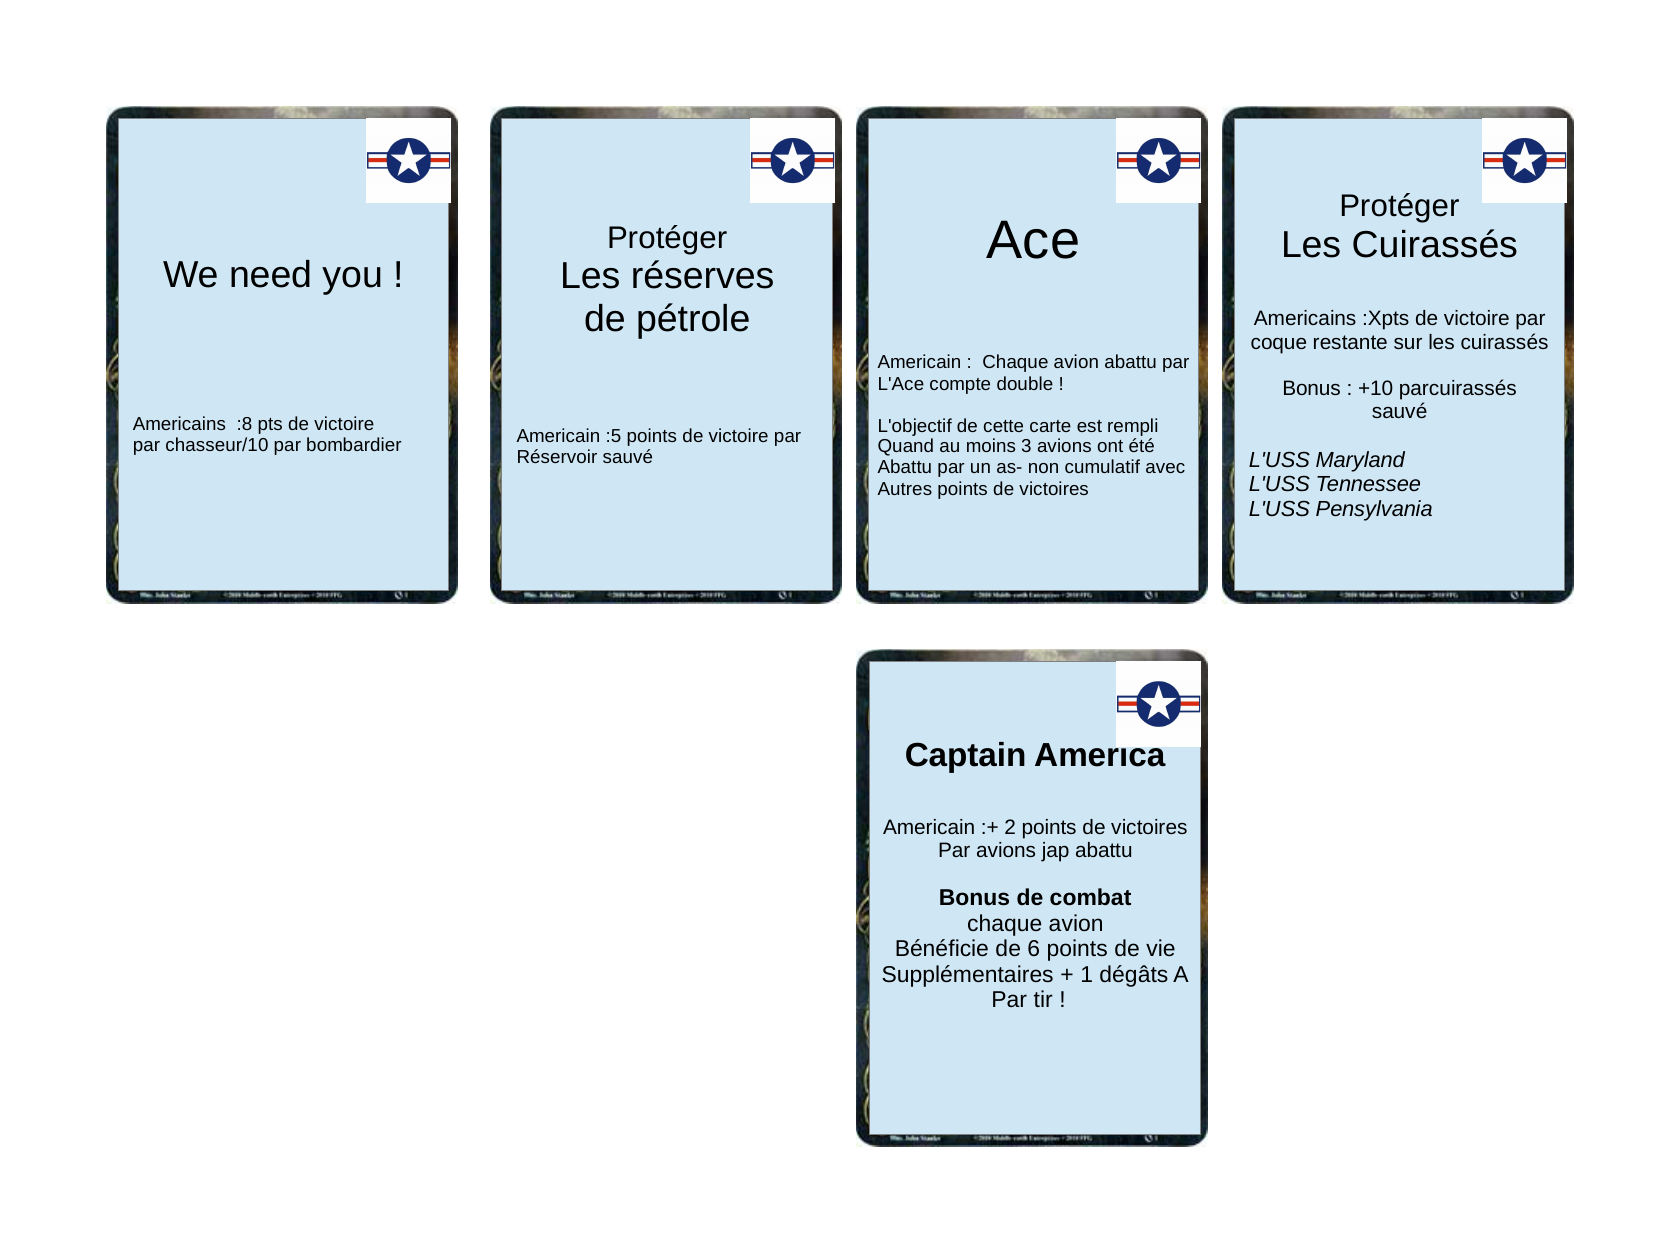

Trench
Strafing
Mission
Trench
Strafing
Mission
Mitraillage
De
Tranchée/Tank
2 vs 2
Allié : 2 pts par tranché/tank mitraillées
Allemand :idem
We need you !
Americains  :8 pts de victoire
par chasseur/10 par bombardier
Protéger
Les réserves
de pétrole
Americain :5 points de victoire par
Réservoir sauvé
Ace
Americain : Chaque avion abattu par
L'Ace compte double !
L'objectif de cette carte est rempli
Quand au moins 3 avions ont été
Abattu par un as- non cumulatif avec
Autres points de victoires
Protéger
Les Cuirassés
Americains :Xpts de victoire par
coque restante sur les cuirassés
Bonus : +10 parcuirassés
sauvé
L'USS Maryland
L'USS Tennessee
L'USS Pensylvania
Captain America
Americain :+ 2 points de victoires
Par avions jap abattu
Bonus de combat
chaque avion
Bénéficie de 6 points de vie
Supplémentaires + 1 dégâts A
Par tir !